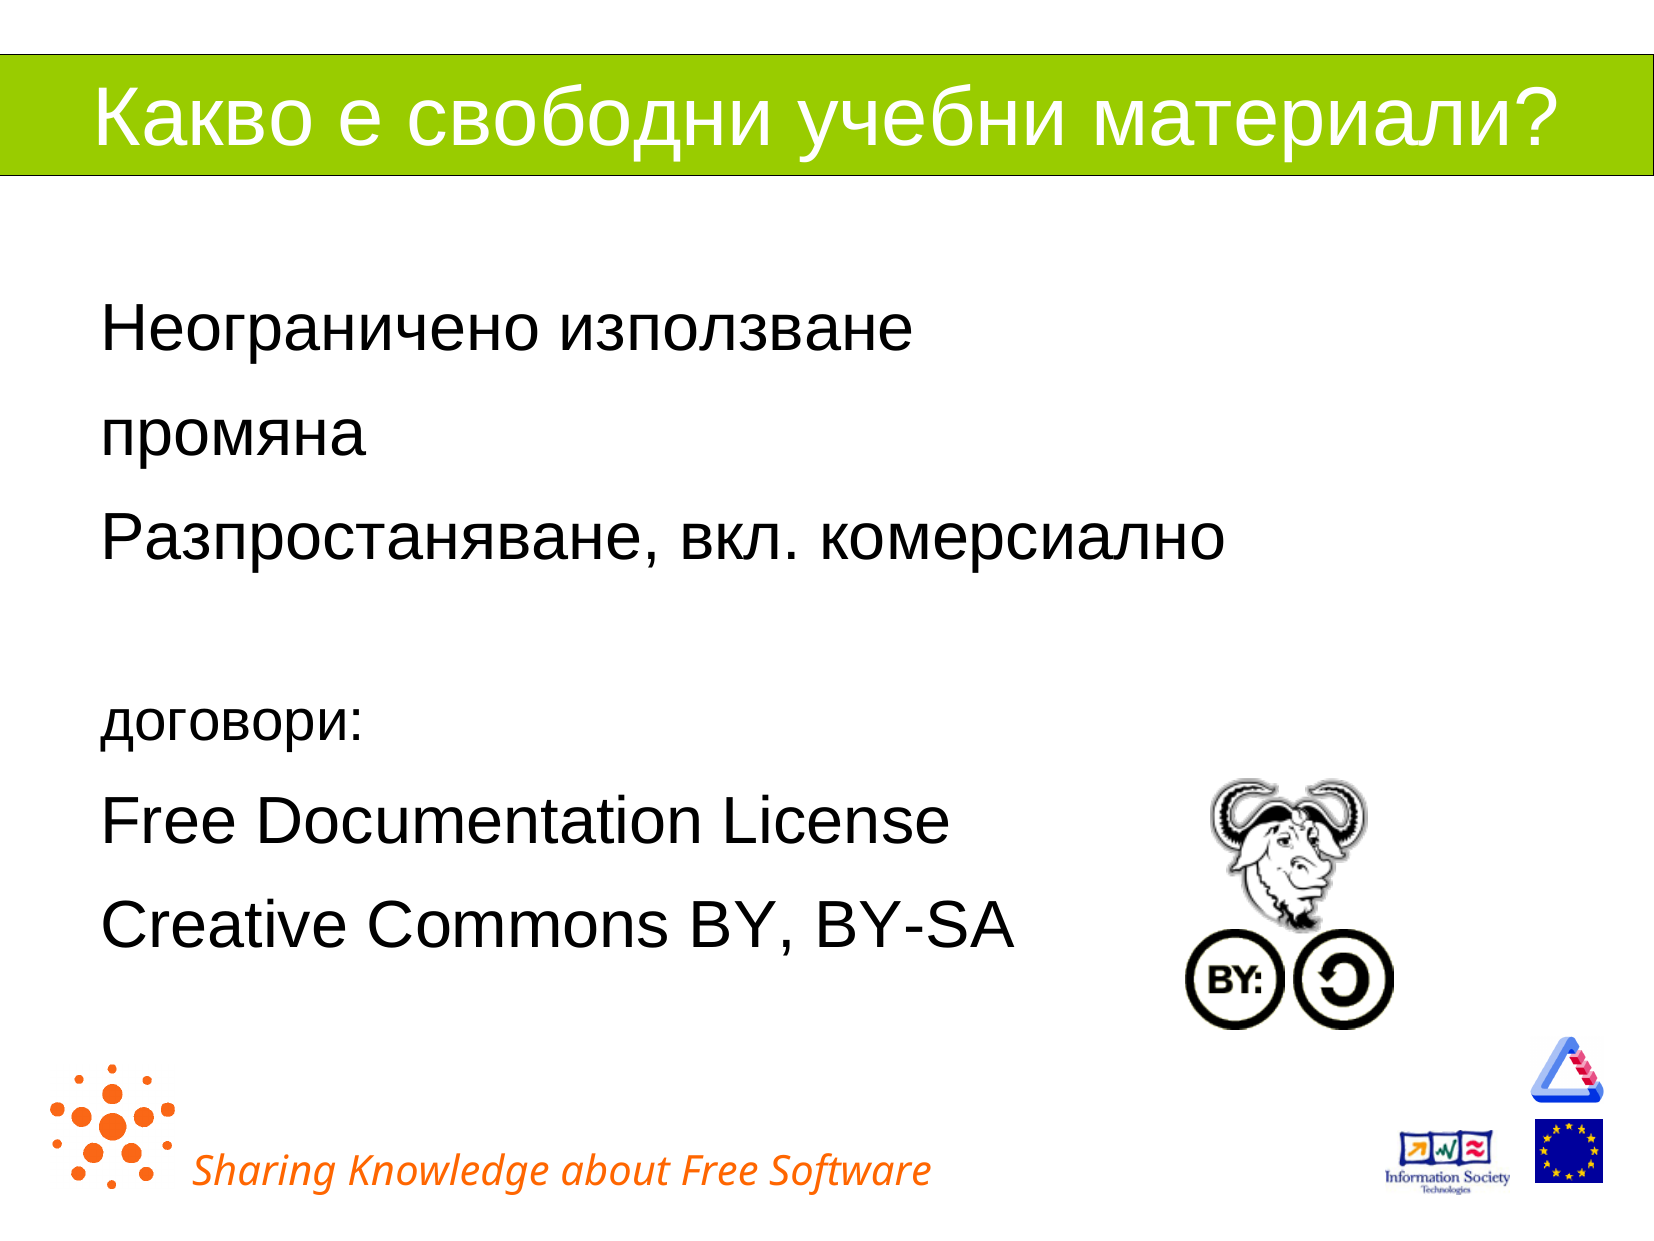

# Какво е свободни учебни материали?
Неограничено използване
промяна
Разпростаняване, вкл. комерсиално
договори:
Free Documentation License
Creative Commons BY, BY-SA